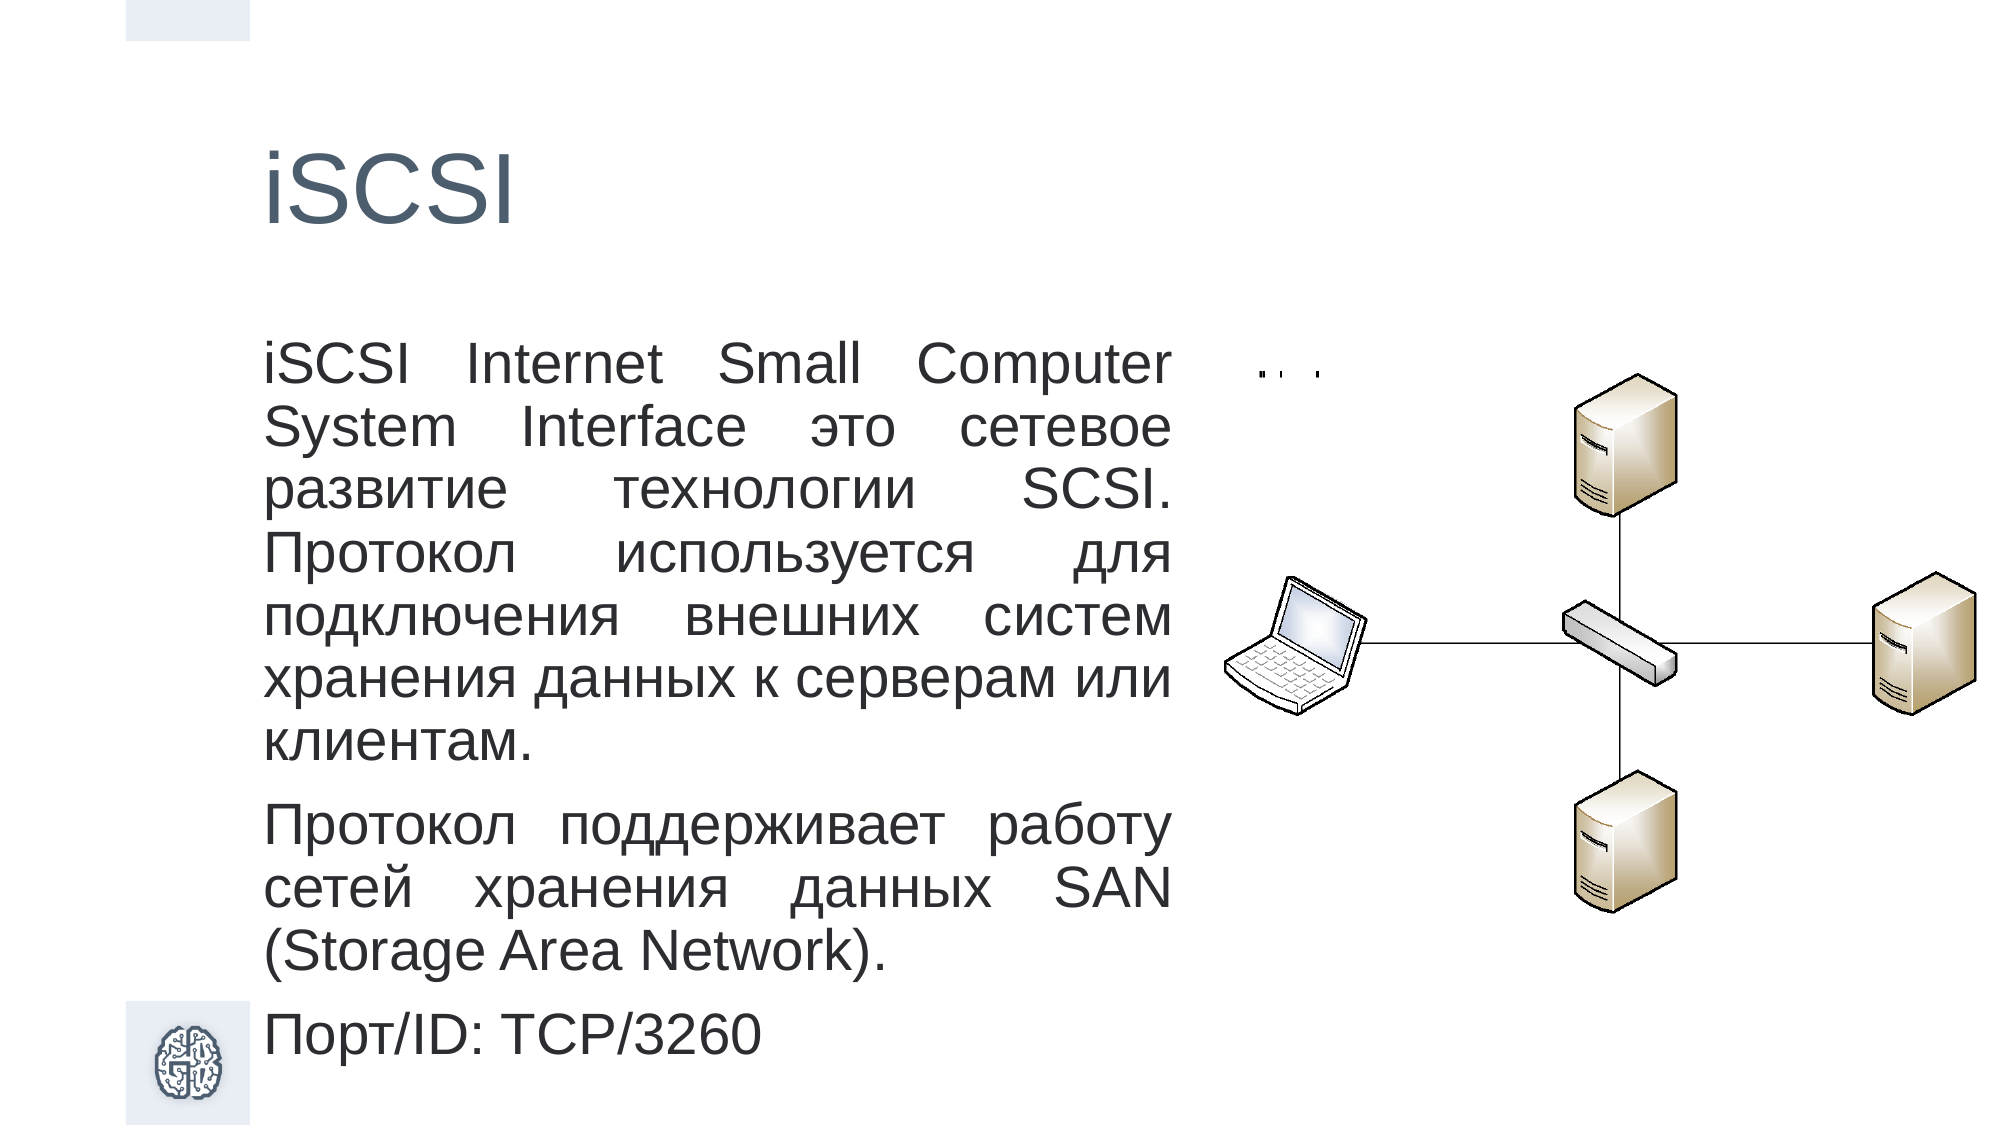

# iSCSI
iSCSI Internet Small Computer System Interface это сетевое развитие технологии SCSI. Протокол используется для подключения внешних систем хранения данных к серверам или клиентам.
Протокол поддерживает работу сетей хранения данных SAN (Storage Area Network).
Порт/ID: TCP/3260